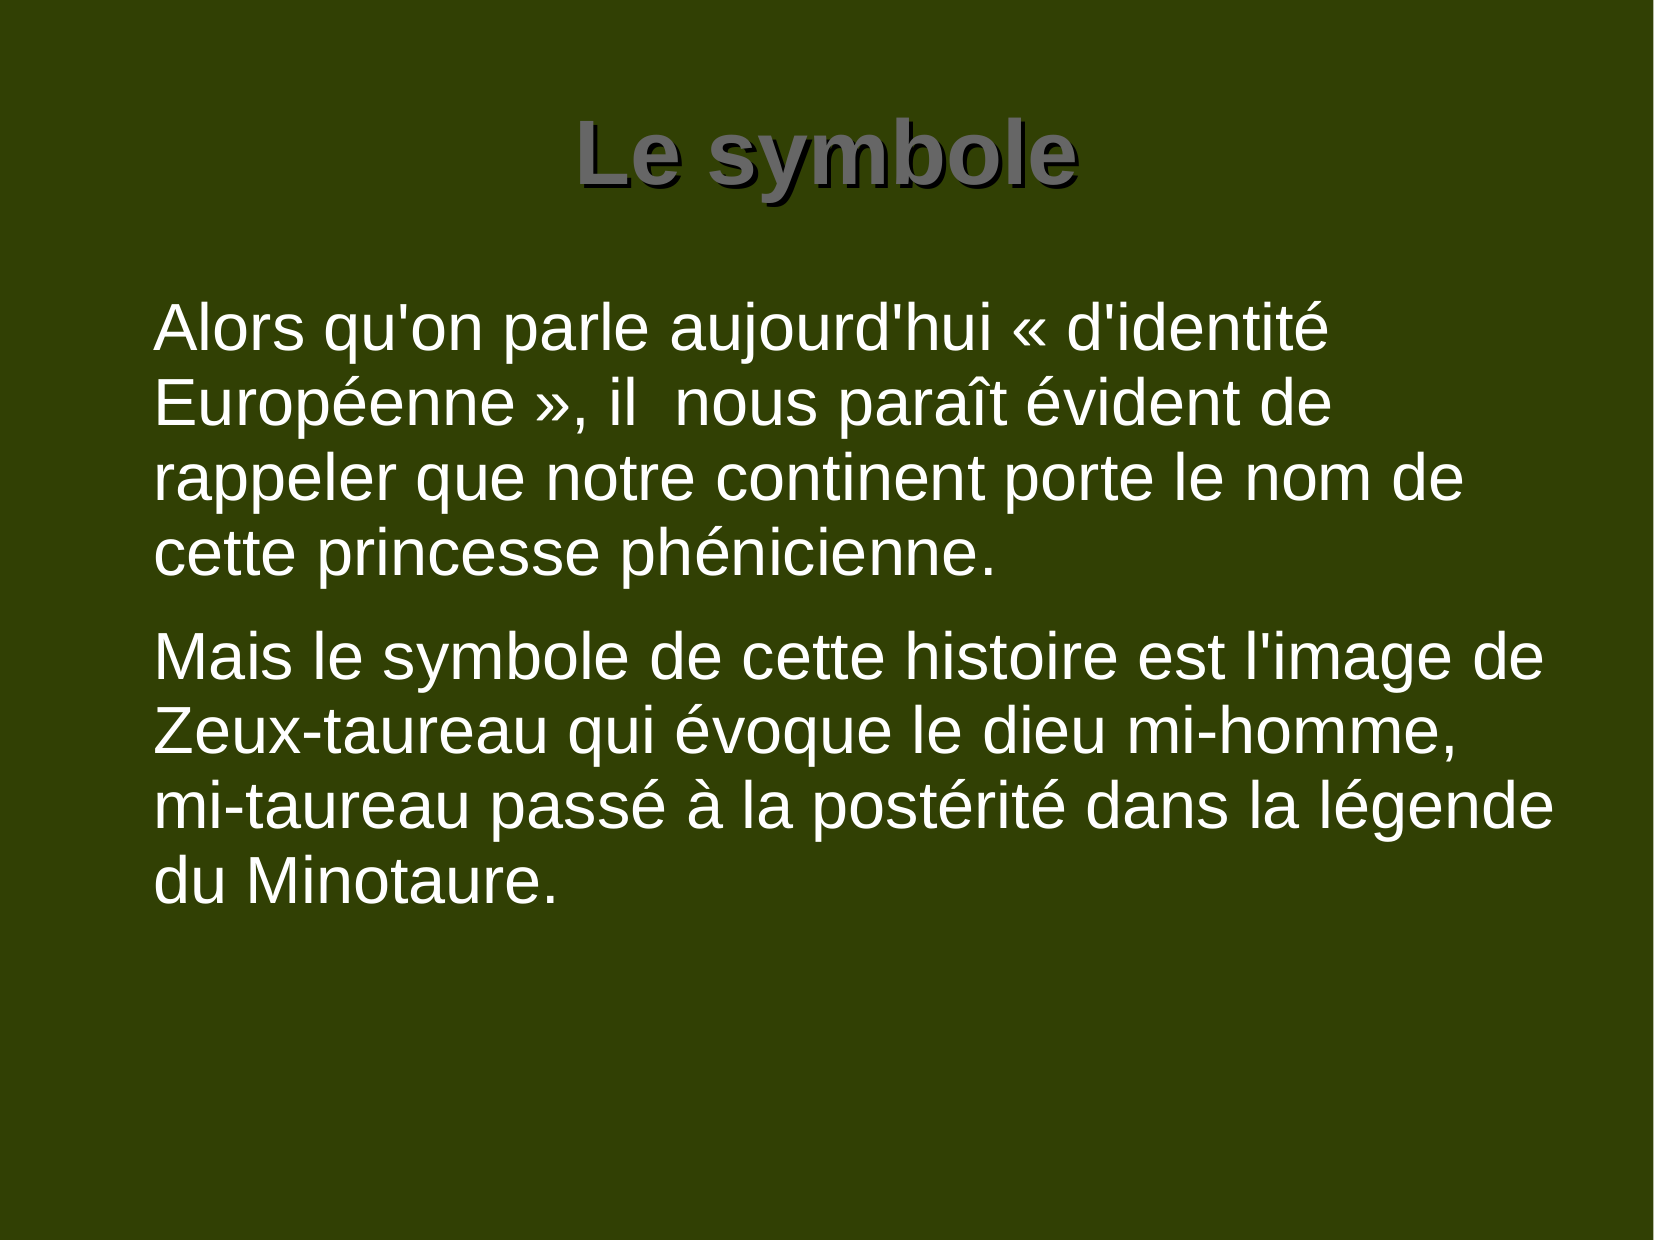

# Le symbole
Alors qu'on parle aujourd'hui « d'identité Européenne », il nous paraît évident de rappeler que notre continent porte le nom de cette princesse phénicienne.
Mais le symbole de cette histoire est l'image de Zeux-taureau qui évoque le dieu mi-homme, mi-taureau passé à la postérité dans la légende du Minotaure.